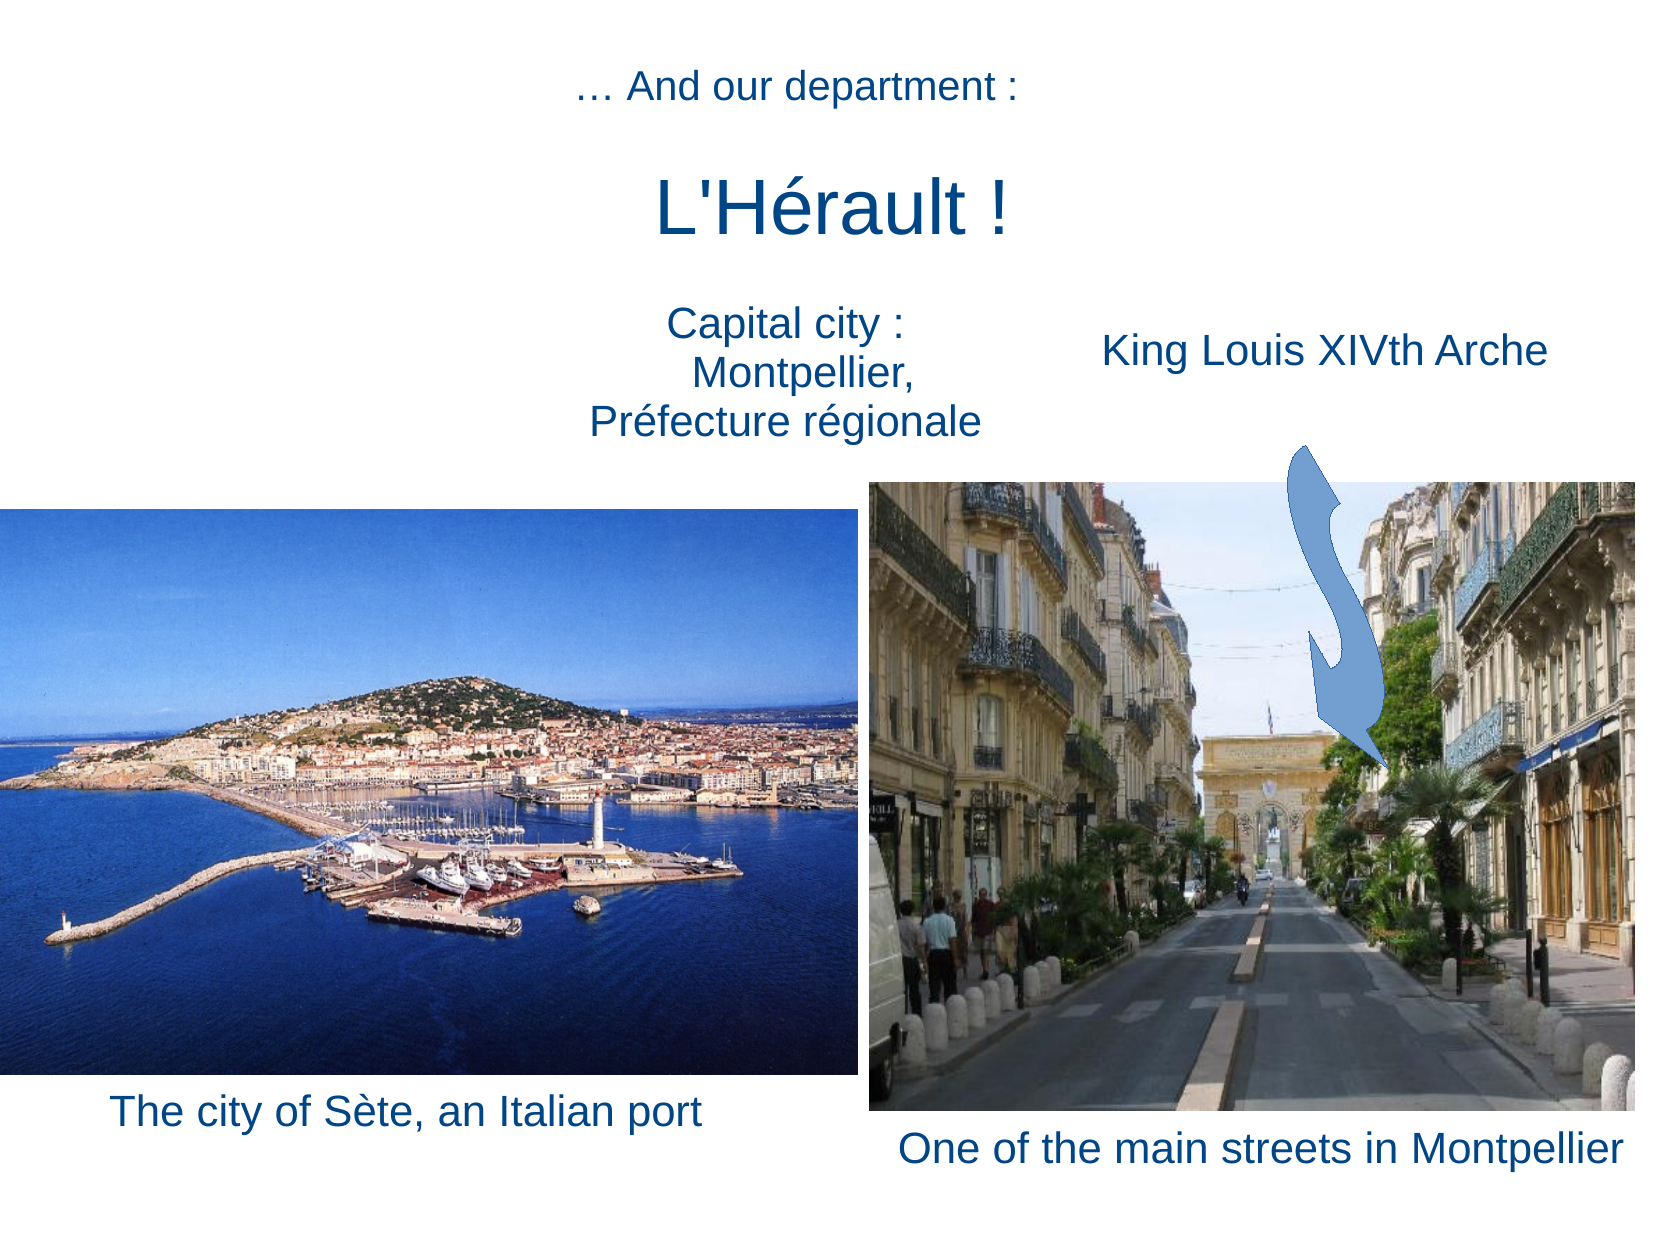

#
… And our department :
L'Hérault !
Capital city : Montpellier,
Préfecture régionale
King Louis XIVth Arche
The city of Sète, an Italian port
One of the main streets in Montpellier